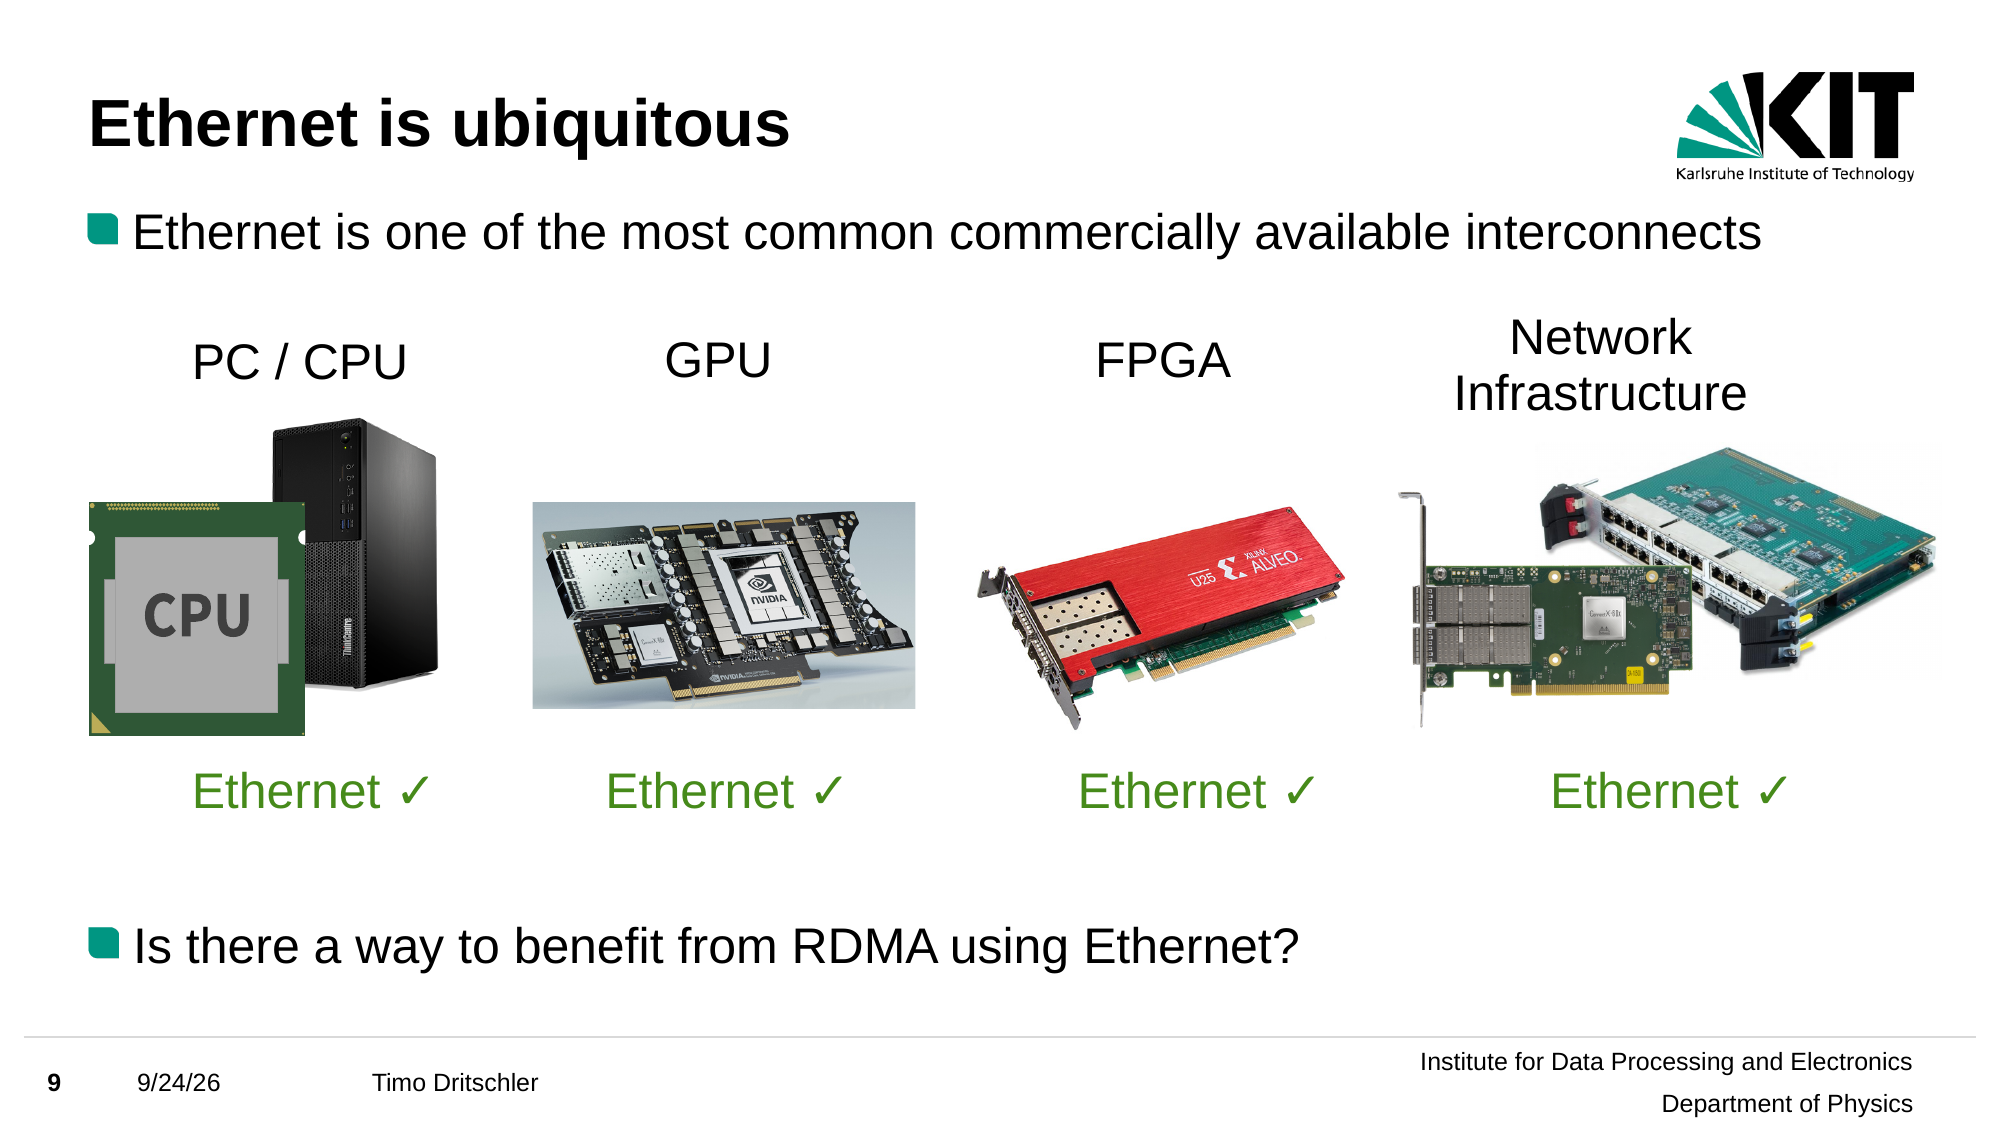

# Ethernet is ubiquitous
Ethernet is one of the most common commercially available interconnects
Network Infrastructure
GPU
FPGA
PC / CPU
Ethernet ✓
Ethernet ✓
Ethernet ✓
Ethernet ✓
Is there a way to benefit from RDMA using Ethernet?